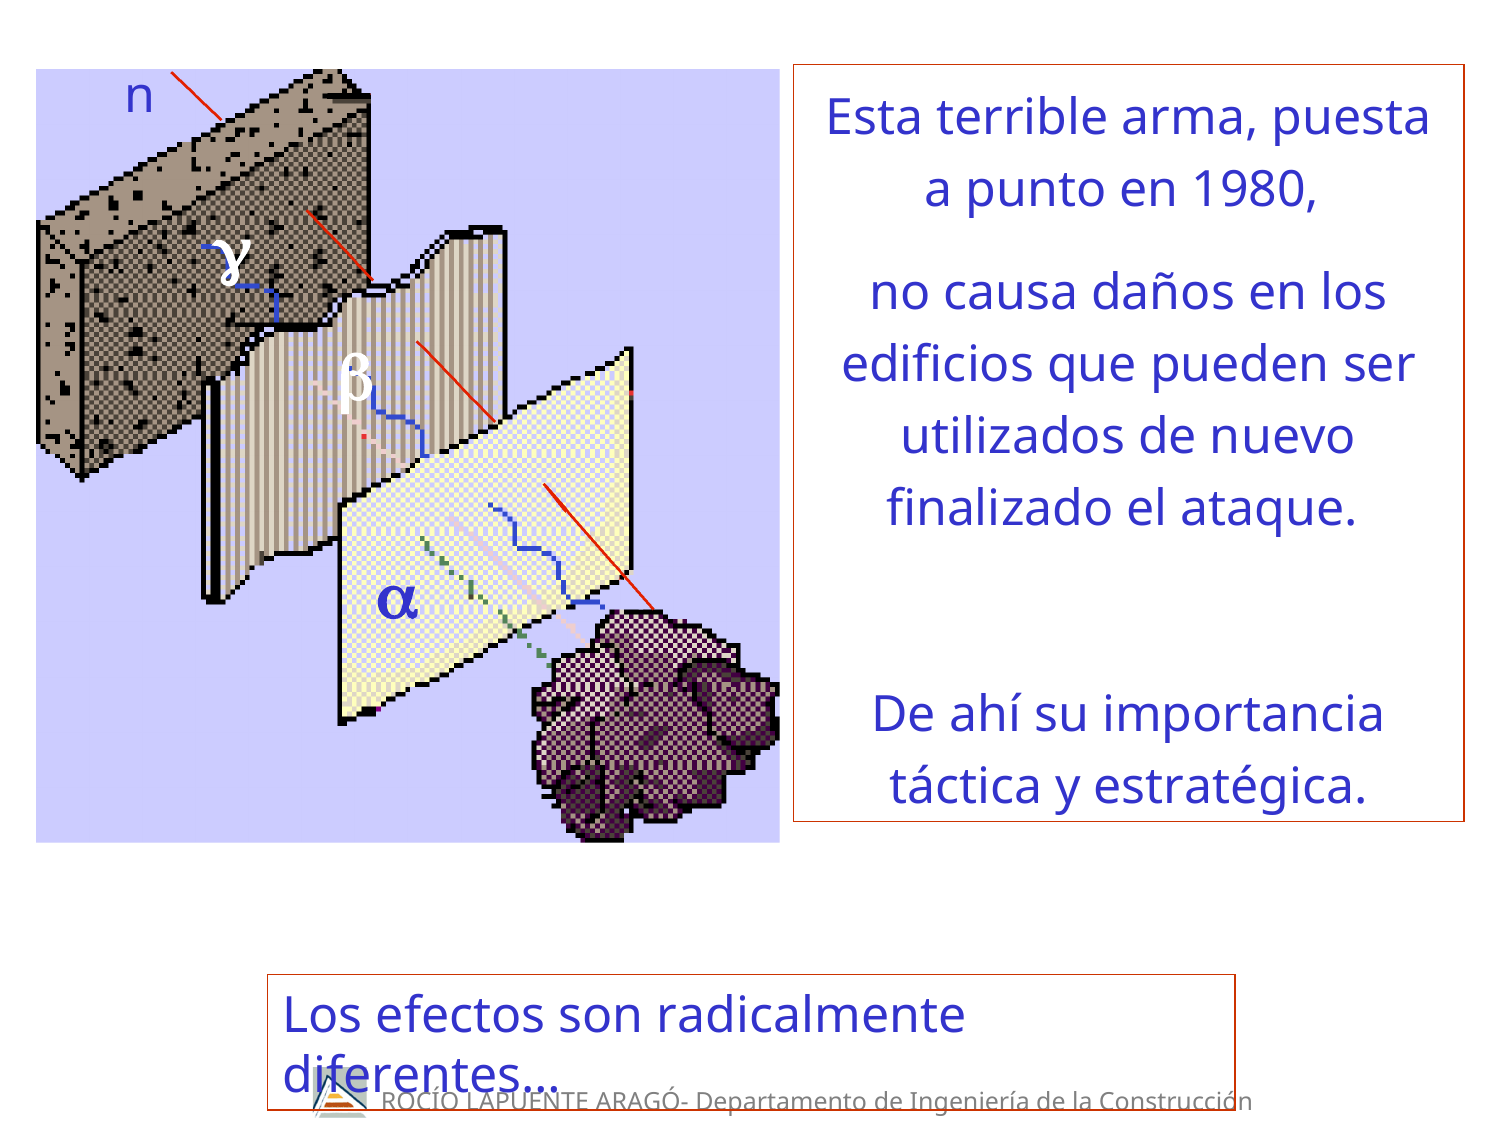

n
Esta terrible arma, puesta a punto en 1980,
no causa daños en los edificios que pueden ser utilizados de nuevo finalizado el ataque.
De ahí su importancia táctica y estratégica.



Los efectos son radicalmente diferentes…